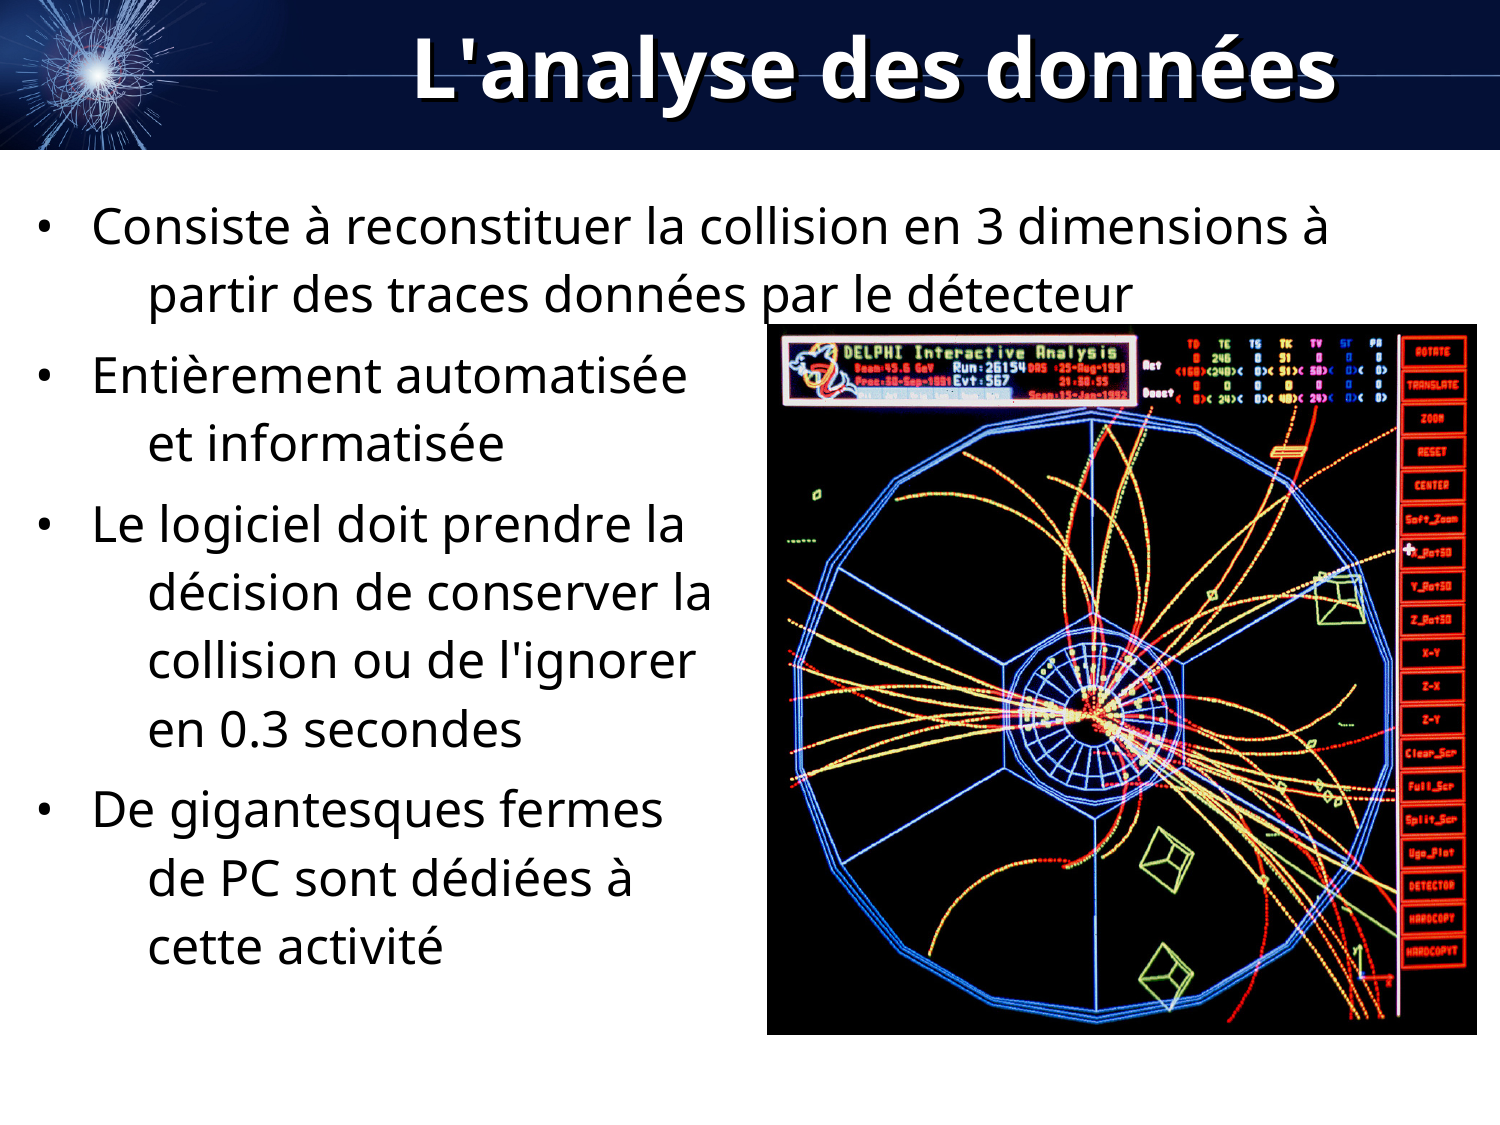

L'analyse des données
# Consiste à reconstituer la collision en 3 dimensions à partir des traces données par le détecteur
Entièrement automatisée
et informatisée
Le logiciel doit prendre la
décision de conserver la
collision ou de l'ignorer
en 0.3 secondes
De gigantesques fermes
de PC sont dédiées à
cette activité
33